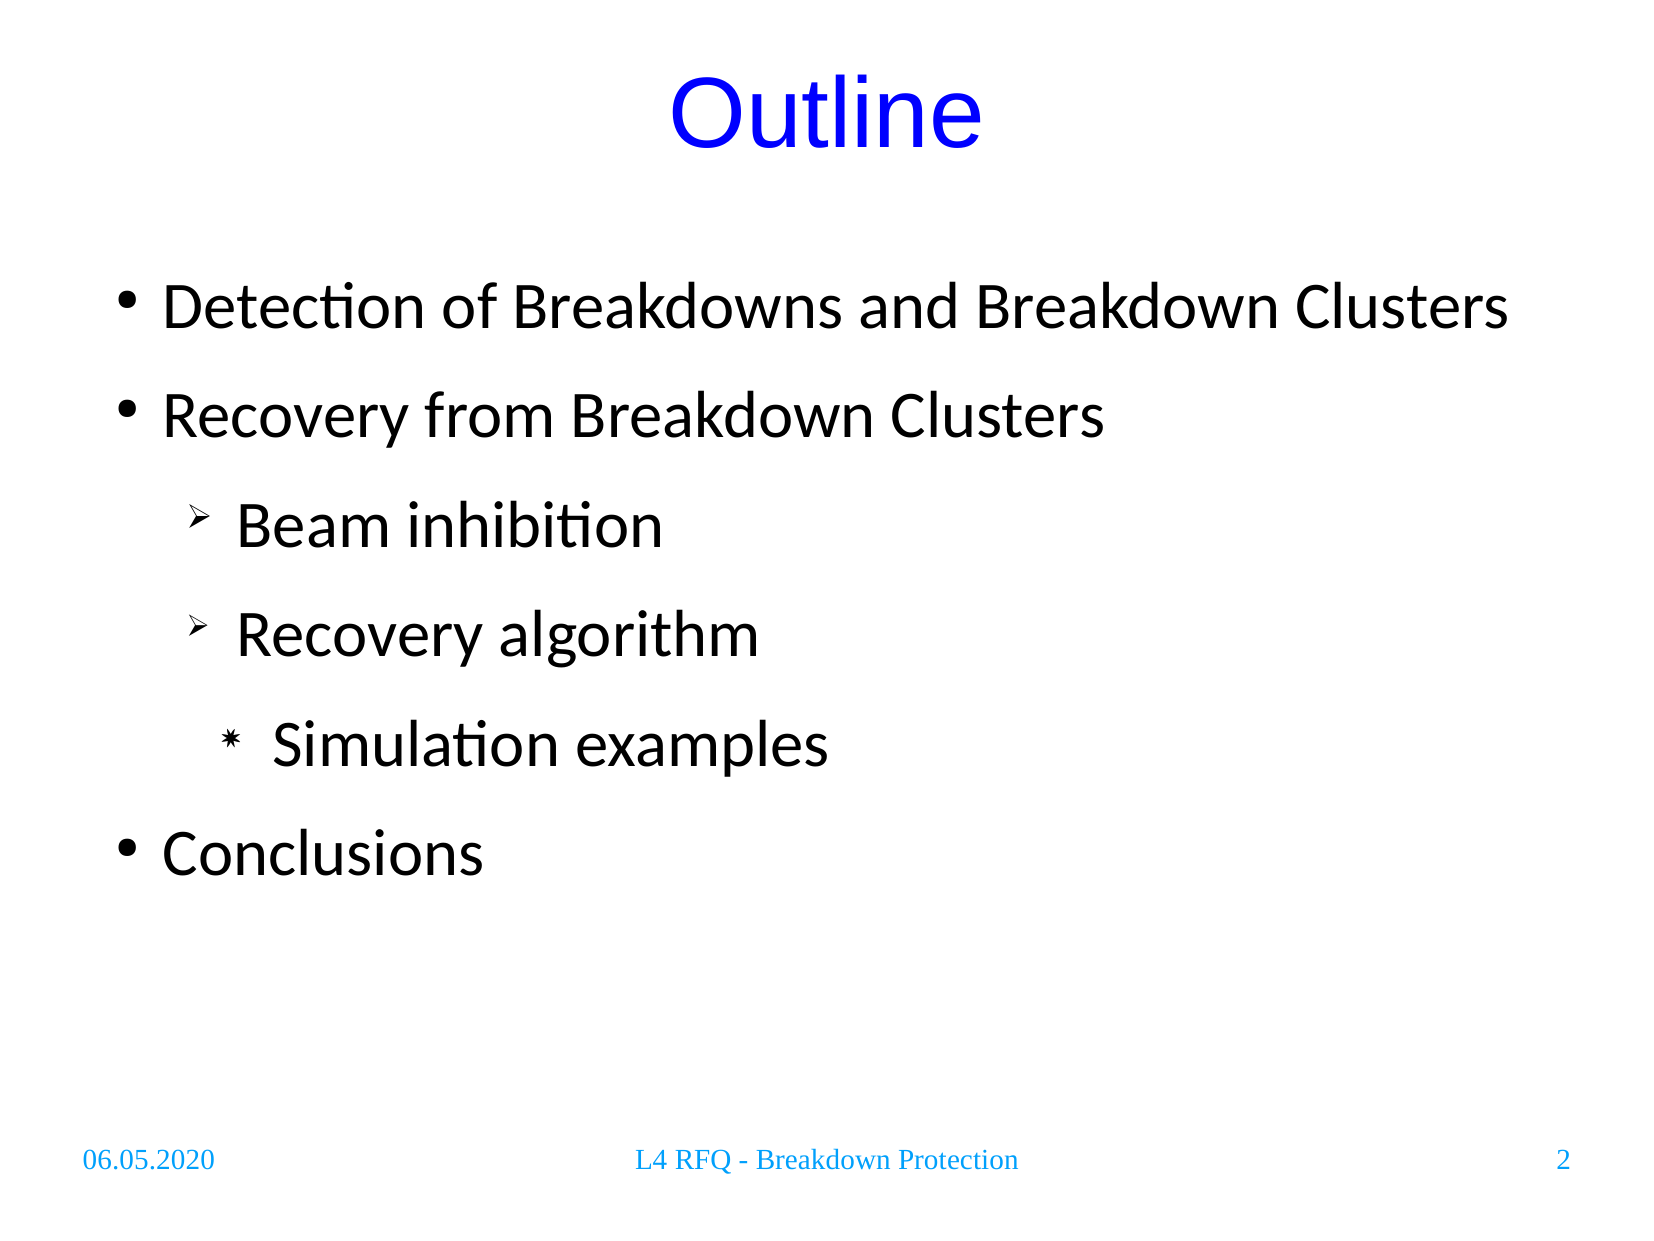

# Outline
Detection of Breakdowns and Breakdown Clusters
Recovery from Breakdown Clusters
 Beam inhibition
 Recovery algorithm
 Simulation examples
Conclusions
06.05.2020
L4 RFQ - Breakdown Protection
2